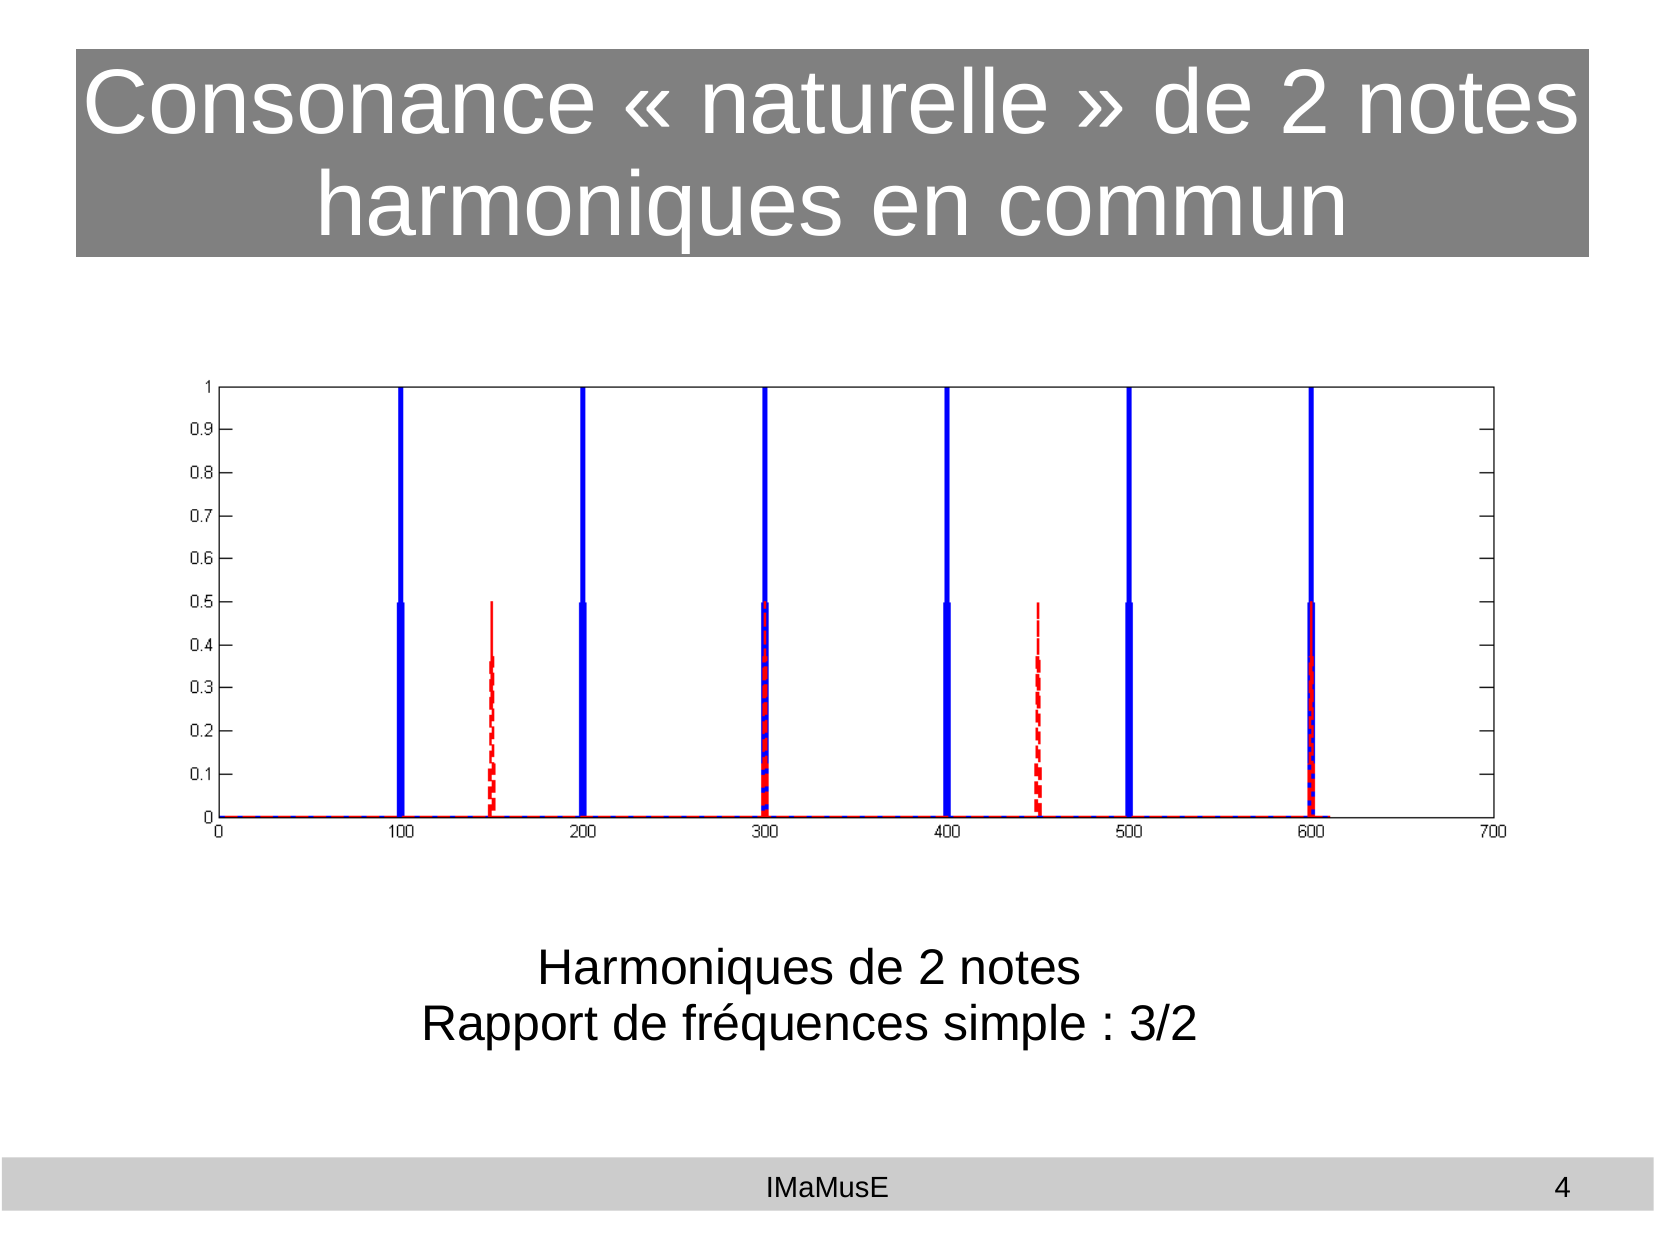

# Consonance « naturelle » de 2 notes harmoniques en commun
Harmoniques de 2 notes
Rapport de fréquences simple : 3/2
Imamuse
4